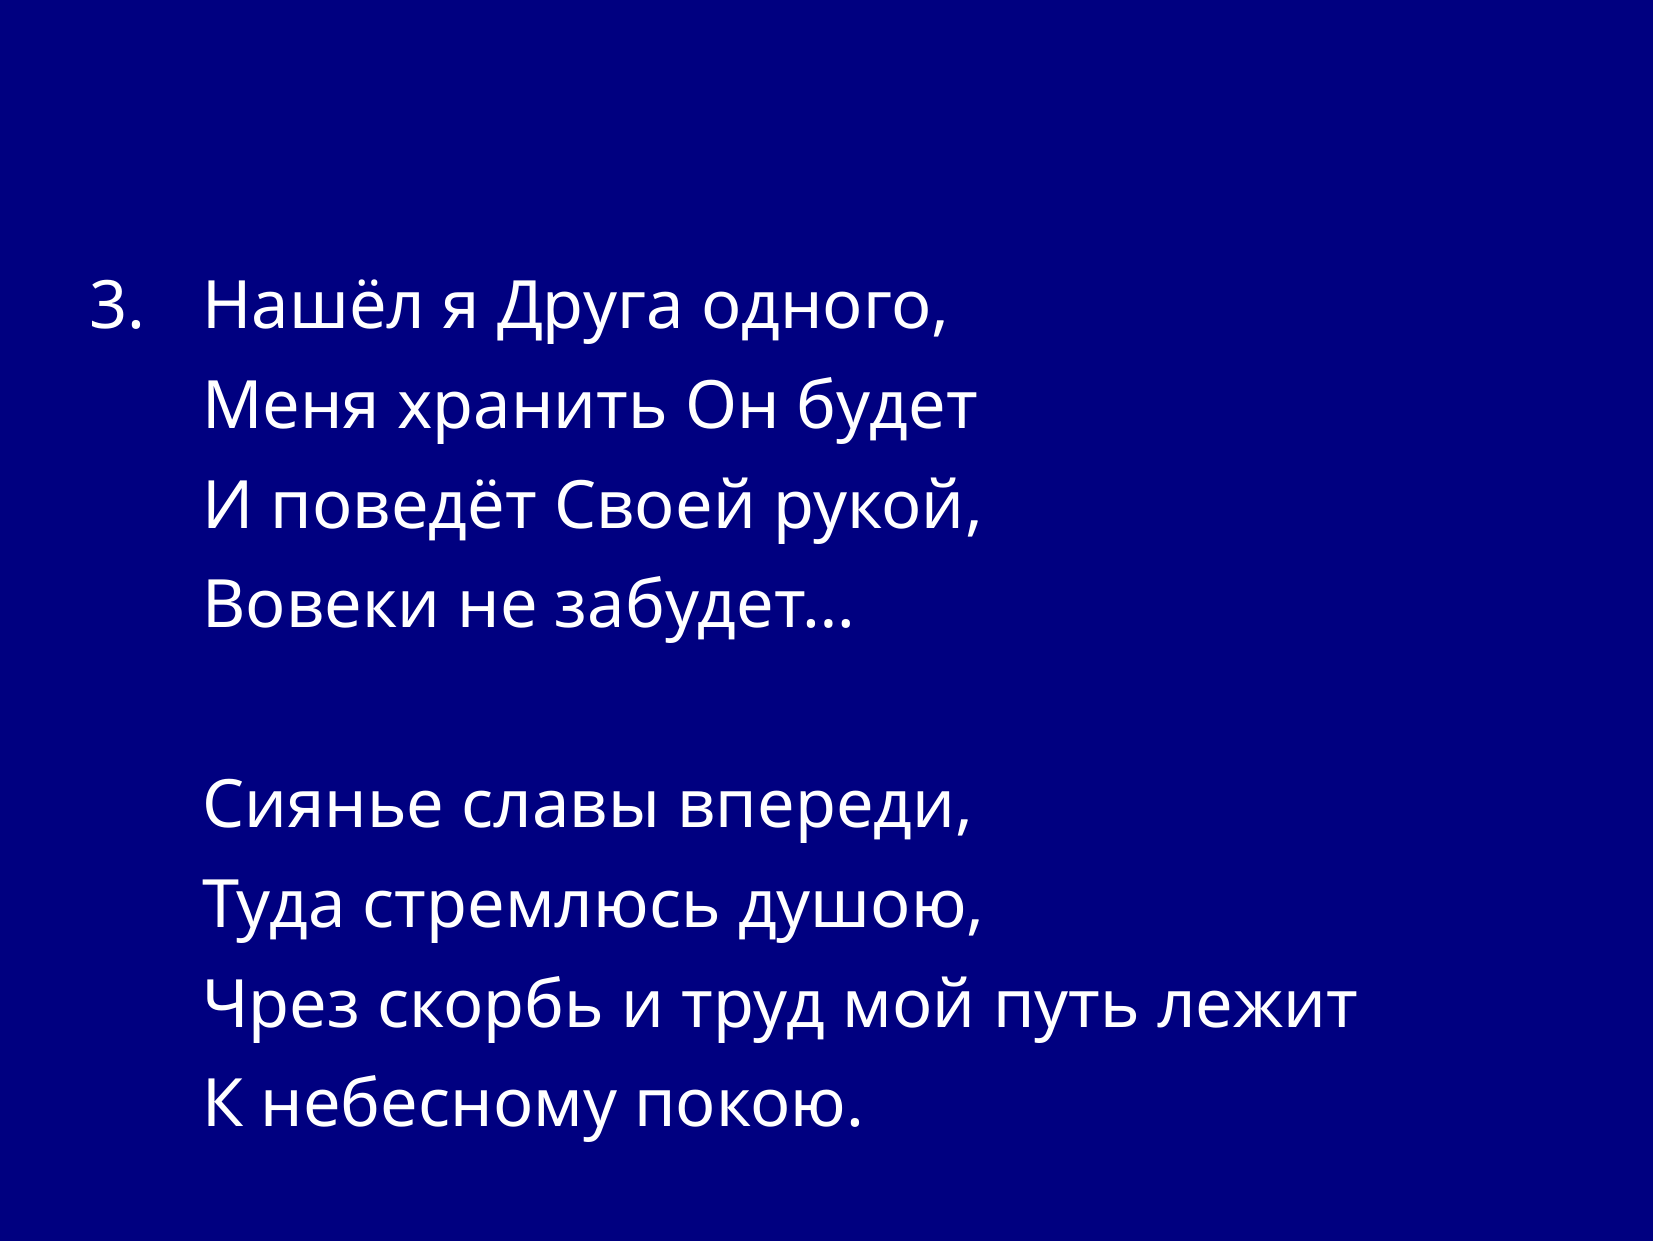

3.	Нашёл я Друга одного,
	Меня хранить Он будет
	И поведёт Своей рукой,
	Вовеки не забудет…
	Сиянье славы впереди,
	Туда стремлюсь душою,
	Чрез скорбь и труд мой путь лежит
	К небесному покою.